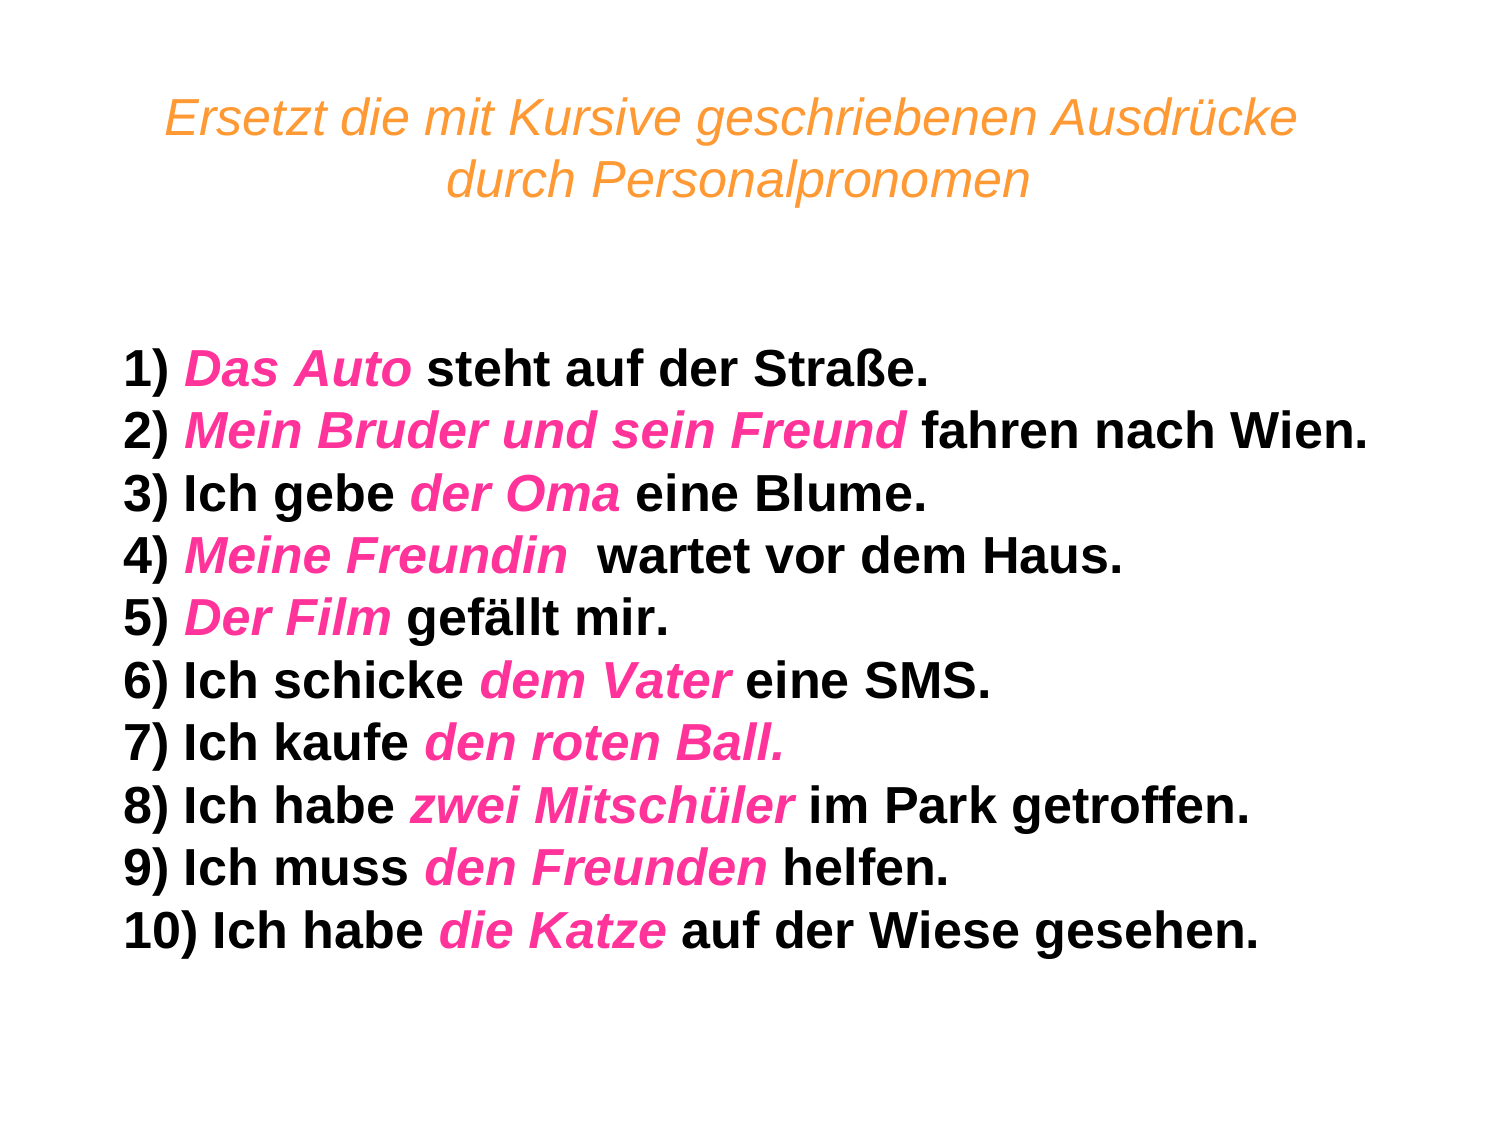

# Ersetzt die mit Kursive geschriebenen Ausdrücke durch Personalpronomen
1) Das Auto steht auf der Straße.
2) Mein Bruder und sein Freund fahren nach Wien.
3) Ich gebe der Oma eine Blume.
4) Meine Freundin wartet vor dem Haus.
5) Der Film gefällt mir.
6) Ich schicke dem Vater eine SMS.
7) Ich kaufe den roten Ball.
8) Ich habe zwei Mitschüler im Park getroffen.
9) Ich muss den Freunden helfen.
10) Ich habe die Katze auf der Wiese gesehen.